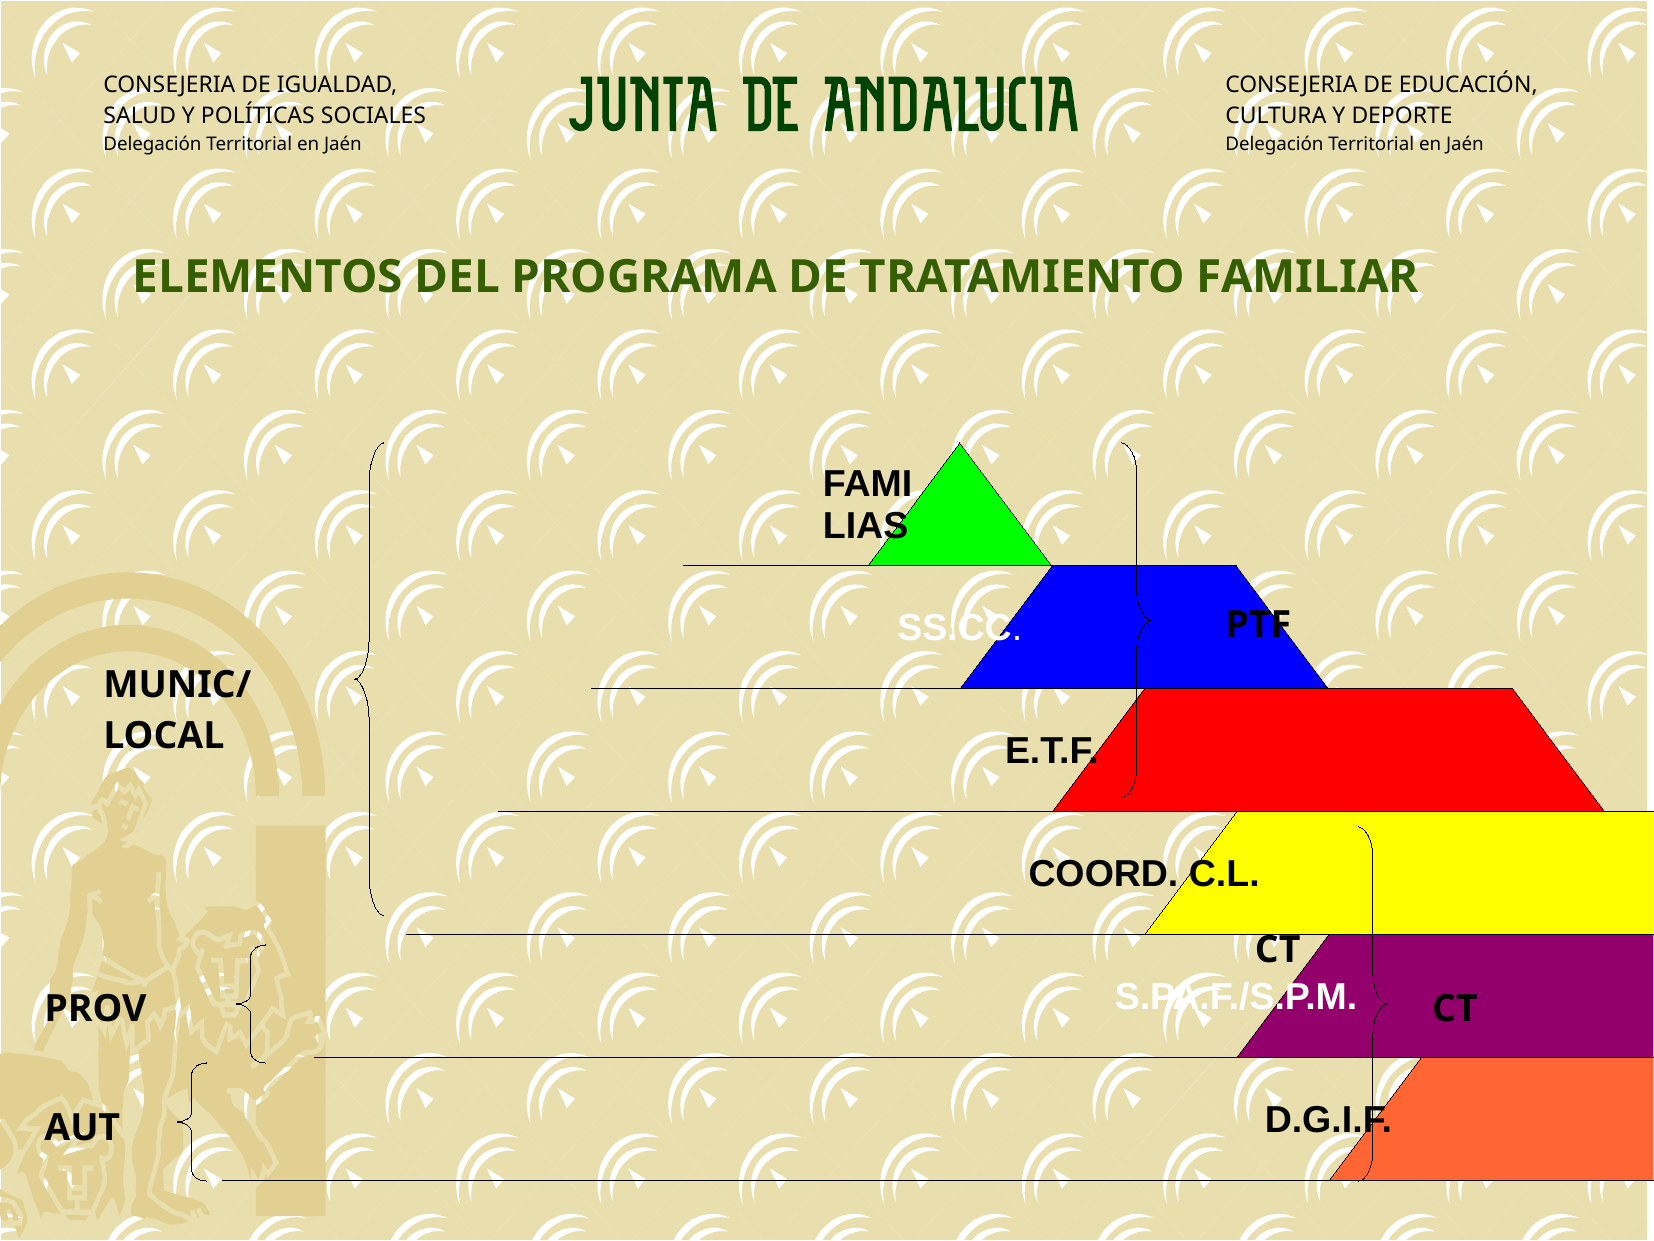

CONSEJERIA DE IGUALDAD,
SALUD Y POLÍTICAS SOCIALES
Delegación Territorial en Jaén
CONSEJERIA DE EDUCACIÓN,
CULTURA Y DEPORTE
Delegación Territorial en Jaén
ELEMENTOS DEL PROGRAMA DE TRATAMIENTO FAMILIAR
FAMI
LIAS
SS.CC.
E.T.F.
COORD. C.L.
S.PA.F./S.P.M.
D.G.I.F.
PTF
MUNIC/ LOCAL
CT
CT
PROV
AUT